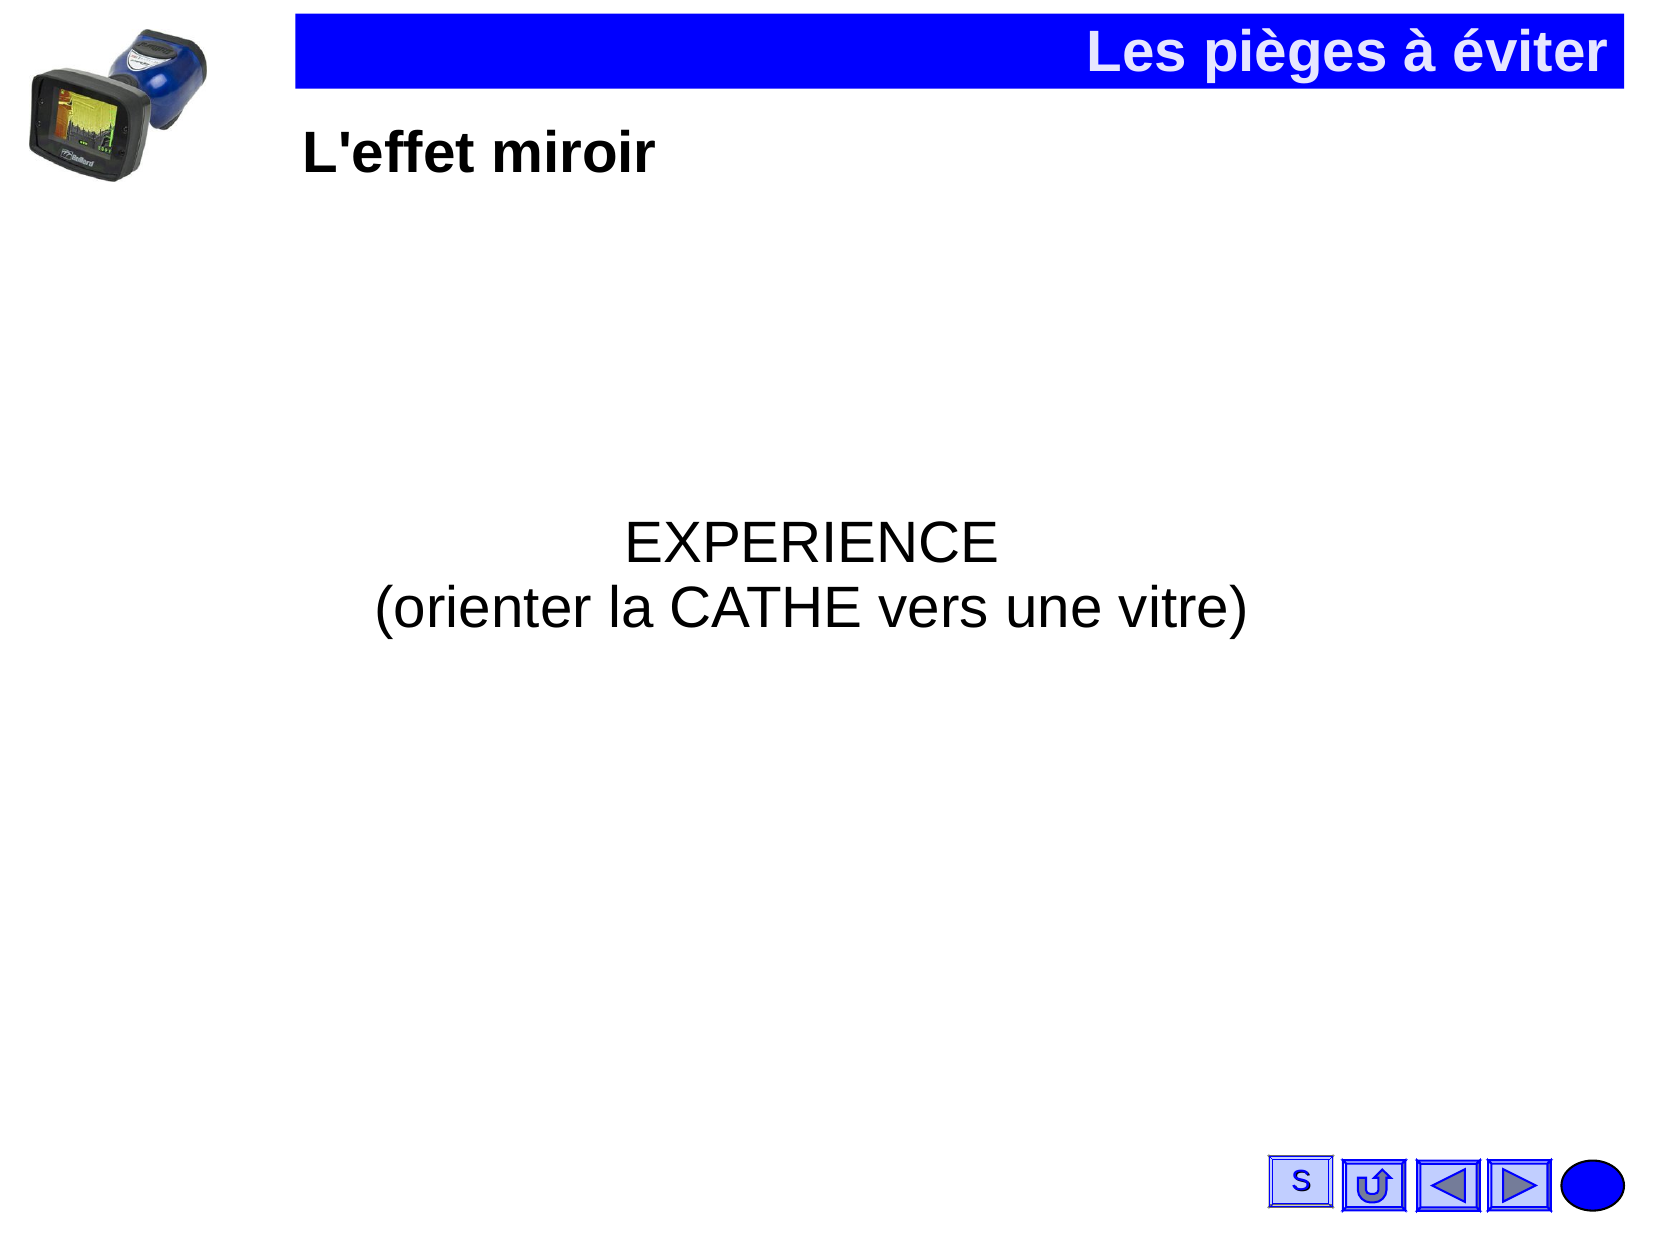

Les pièges à éviter
L'effet miroir
EXPERIENCE
(orienter la CATHE vers une vitre)